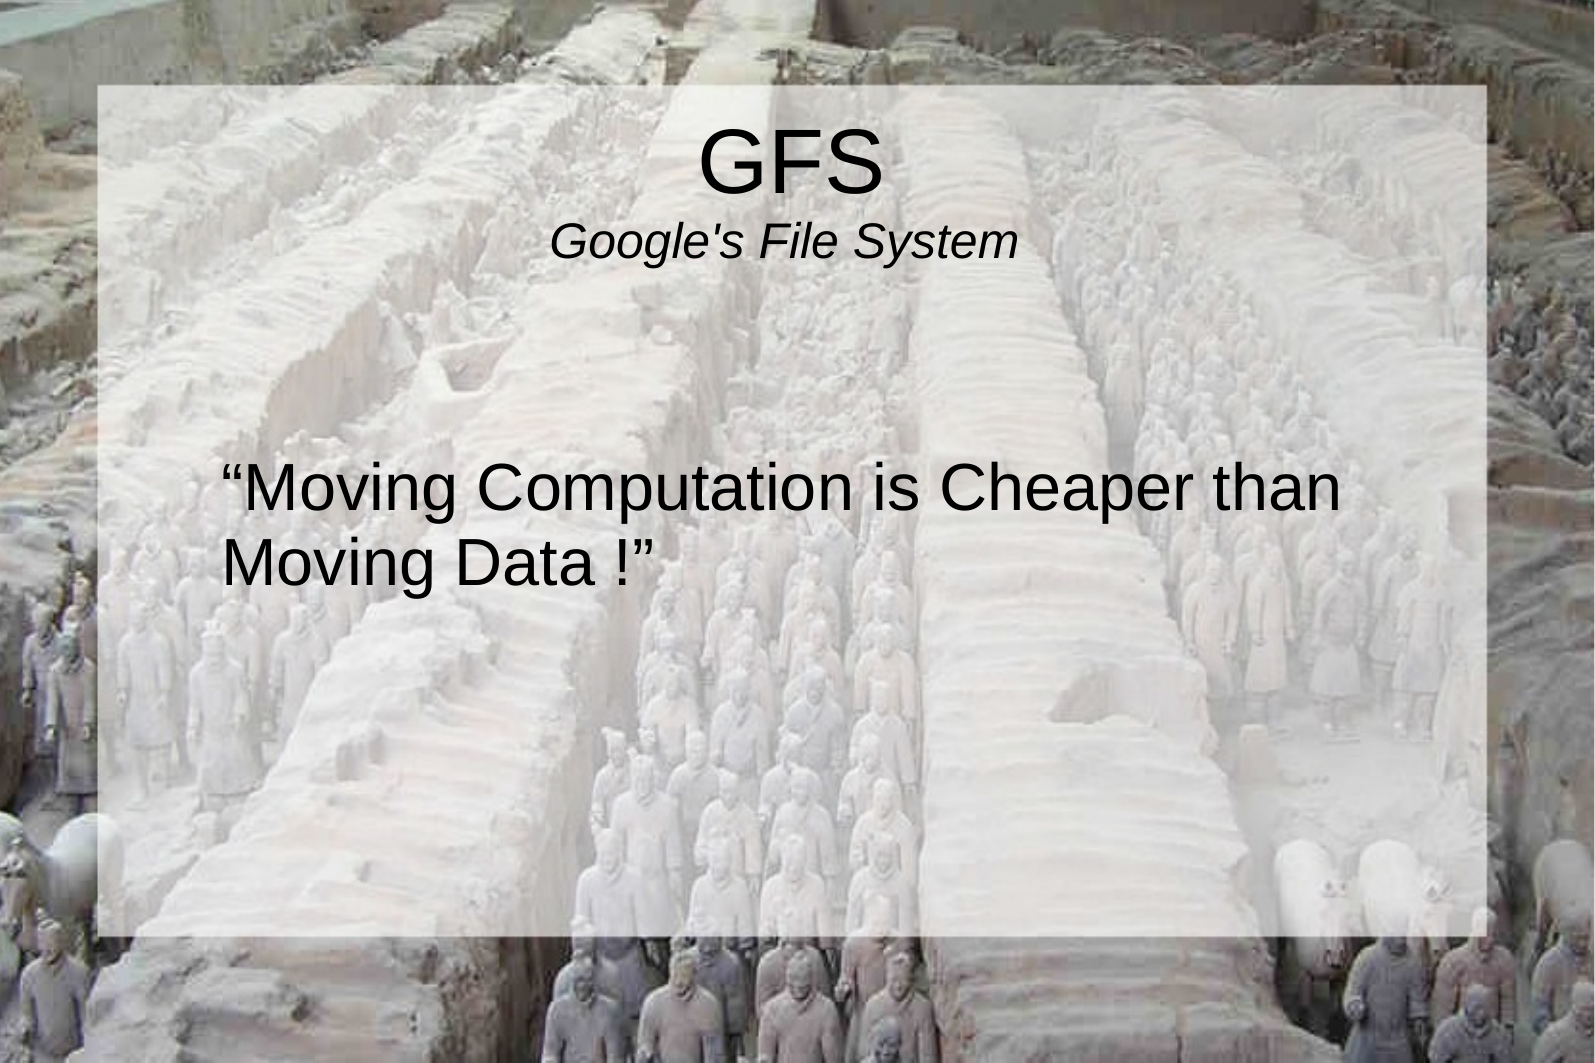

# GFS Google's File System
“Moving Computation is Cheaper than Moving Data !”